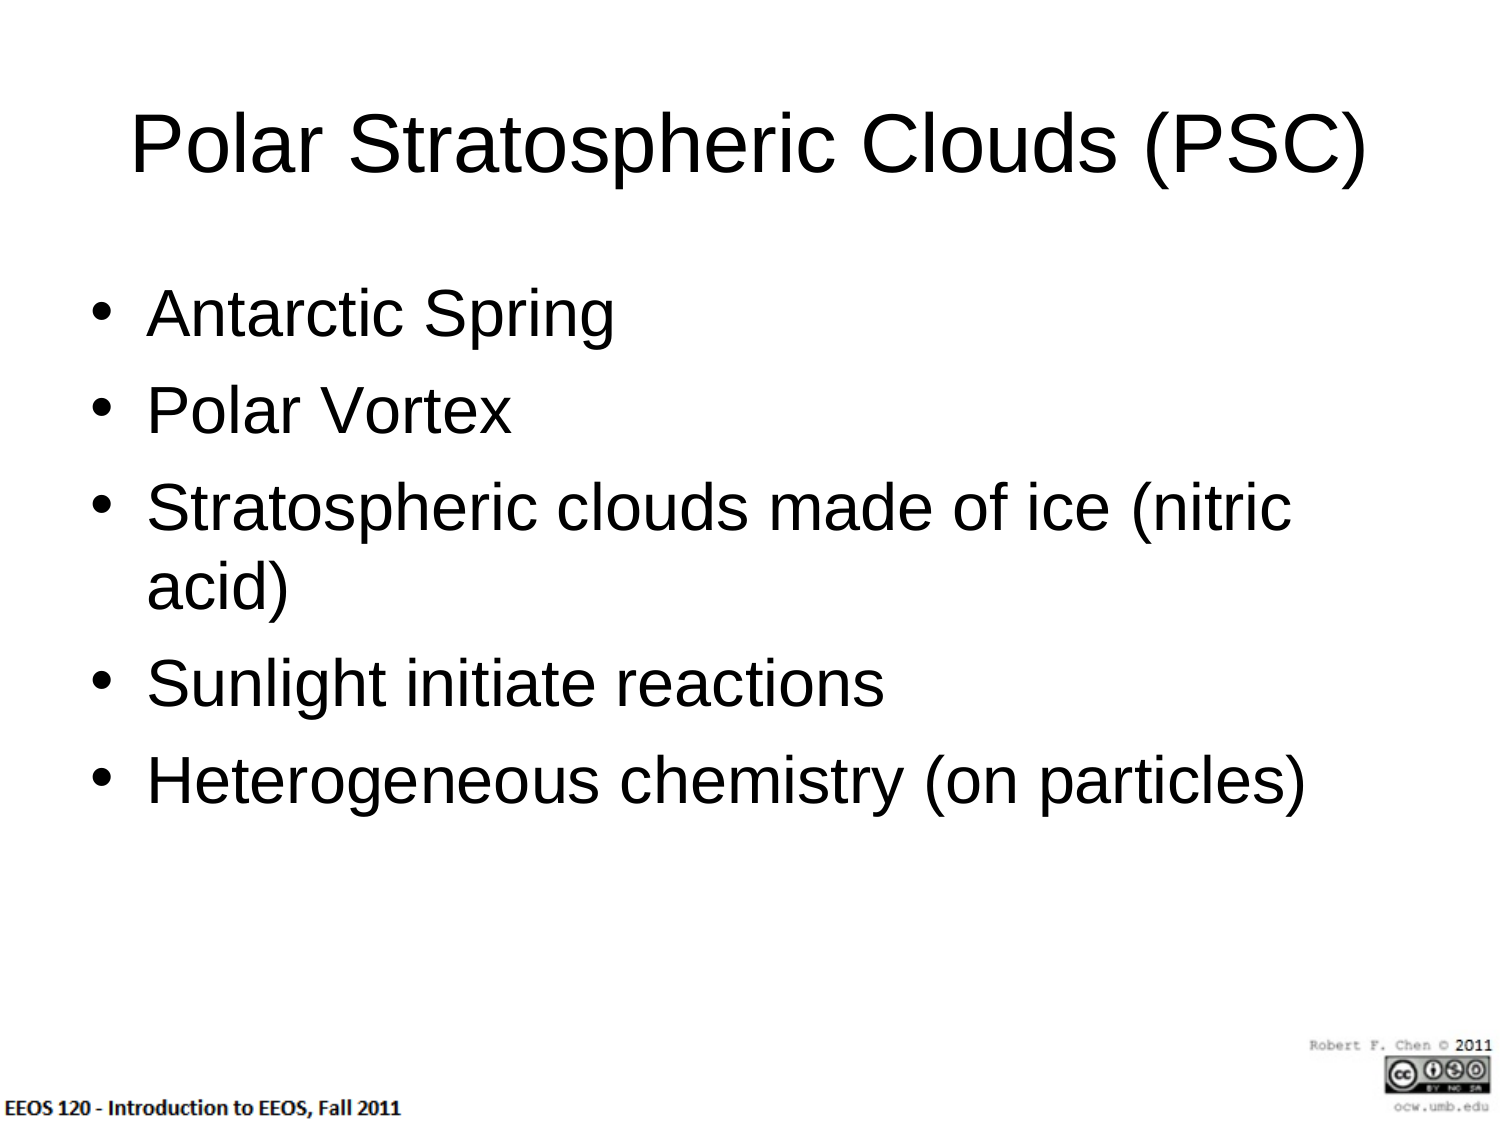

# Polar Stratospheric Clouds (PSC)
Antarctic Spring
Polar Vortex
Stratospheric clouds made of ice (nitric acid)
Sunlight initiate reactions
Heterogeneous chemistry (on particles)